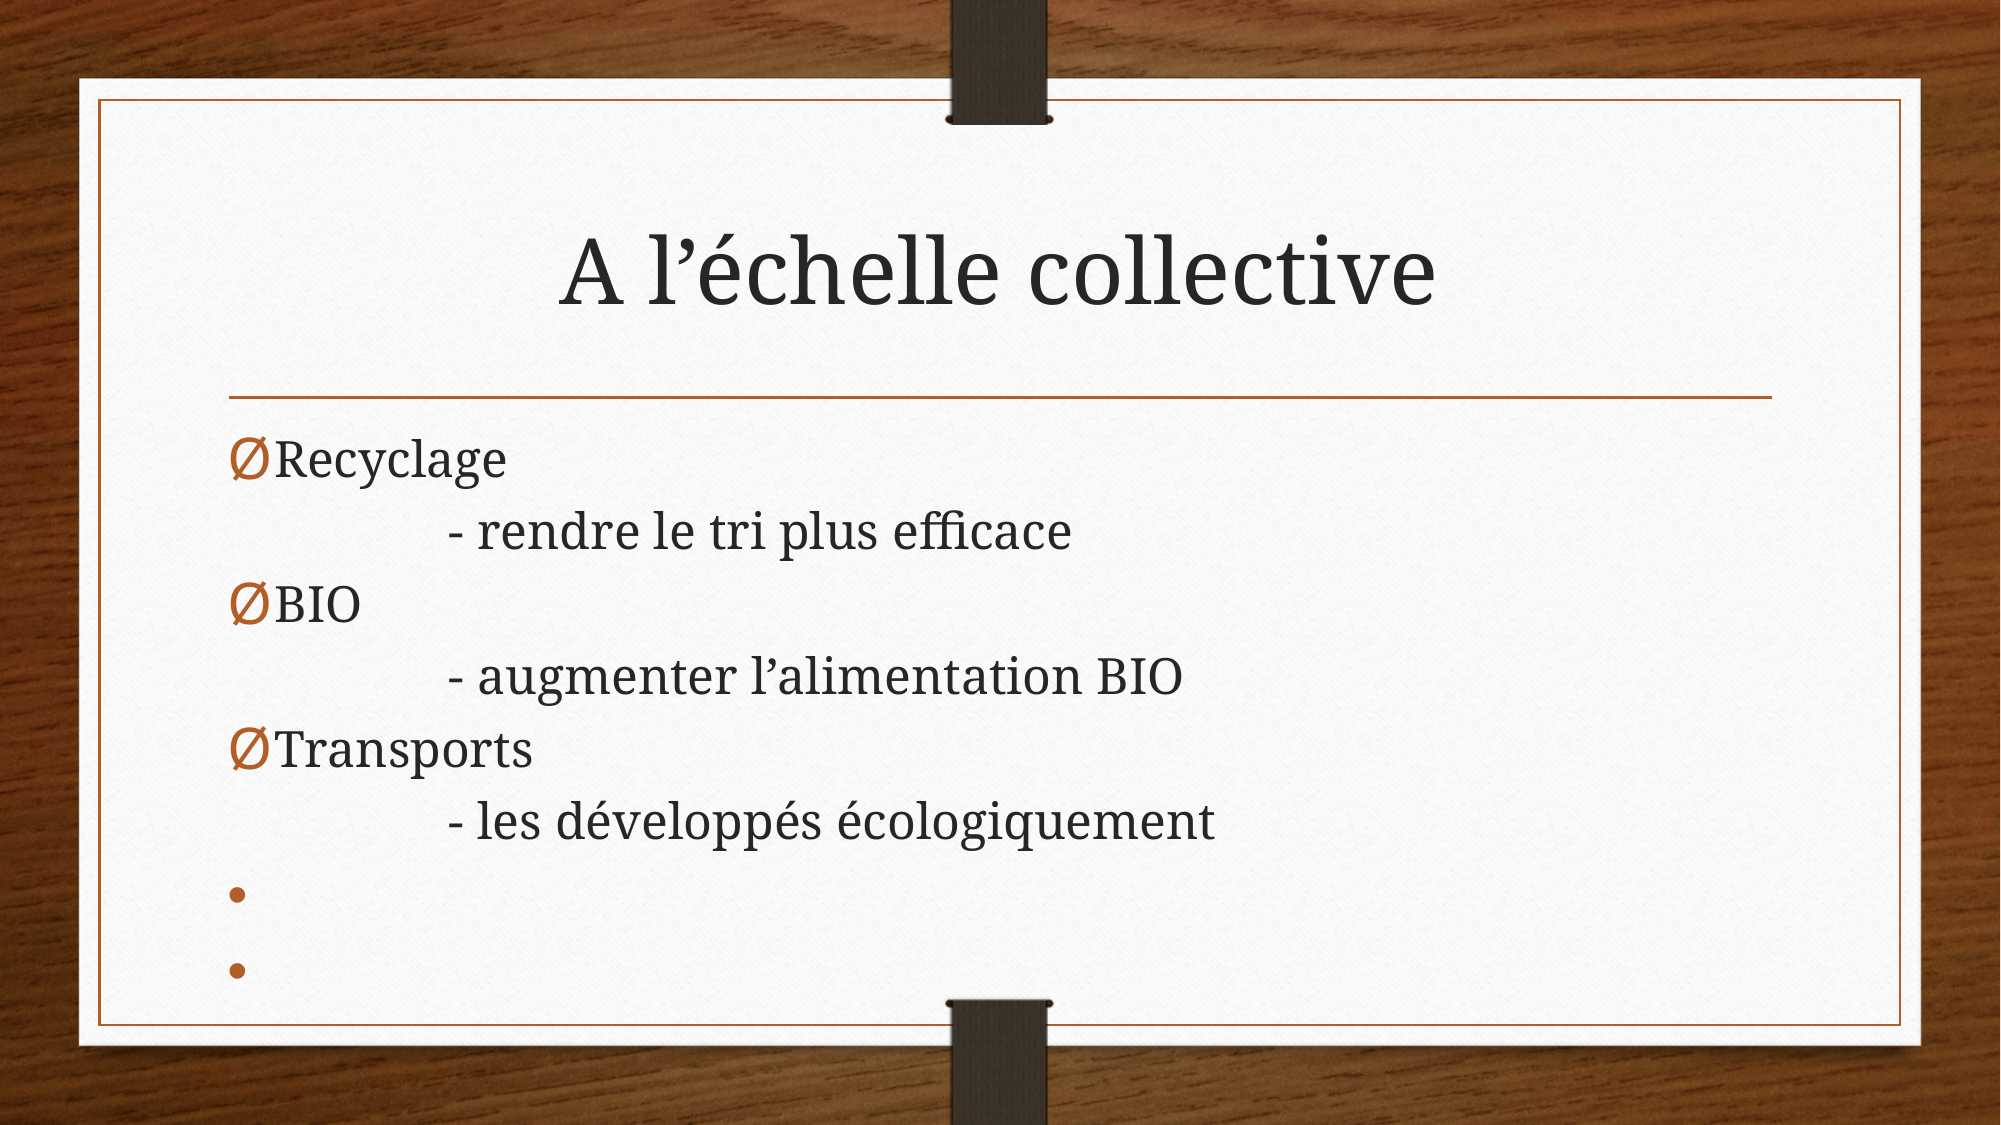

# A l’échelle collective
Recyclage
			- rendre le tri plus efficace
BIO
			- augmenter l’alimentation BIO
Transports
			- les développés écologiquement